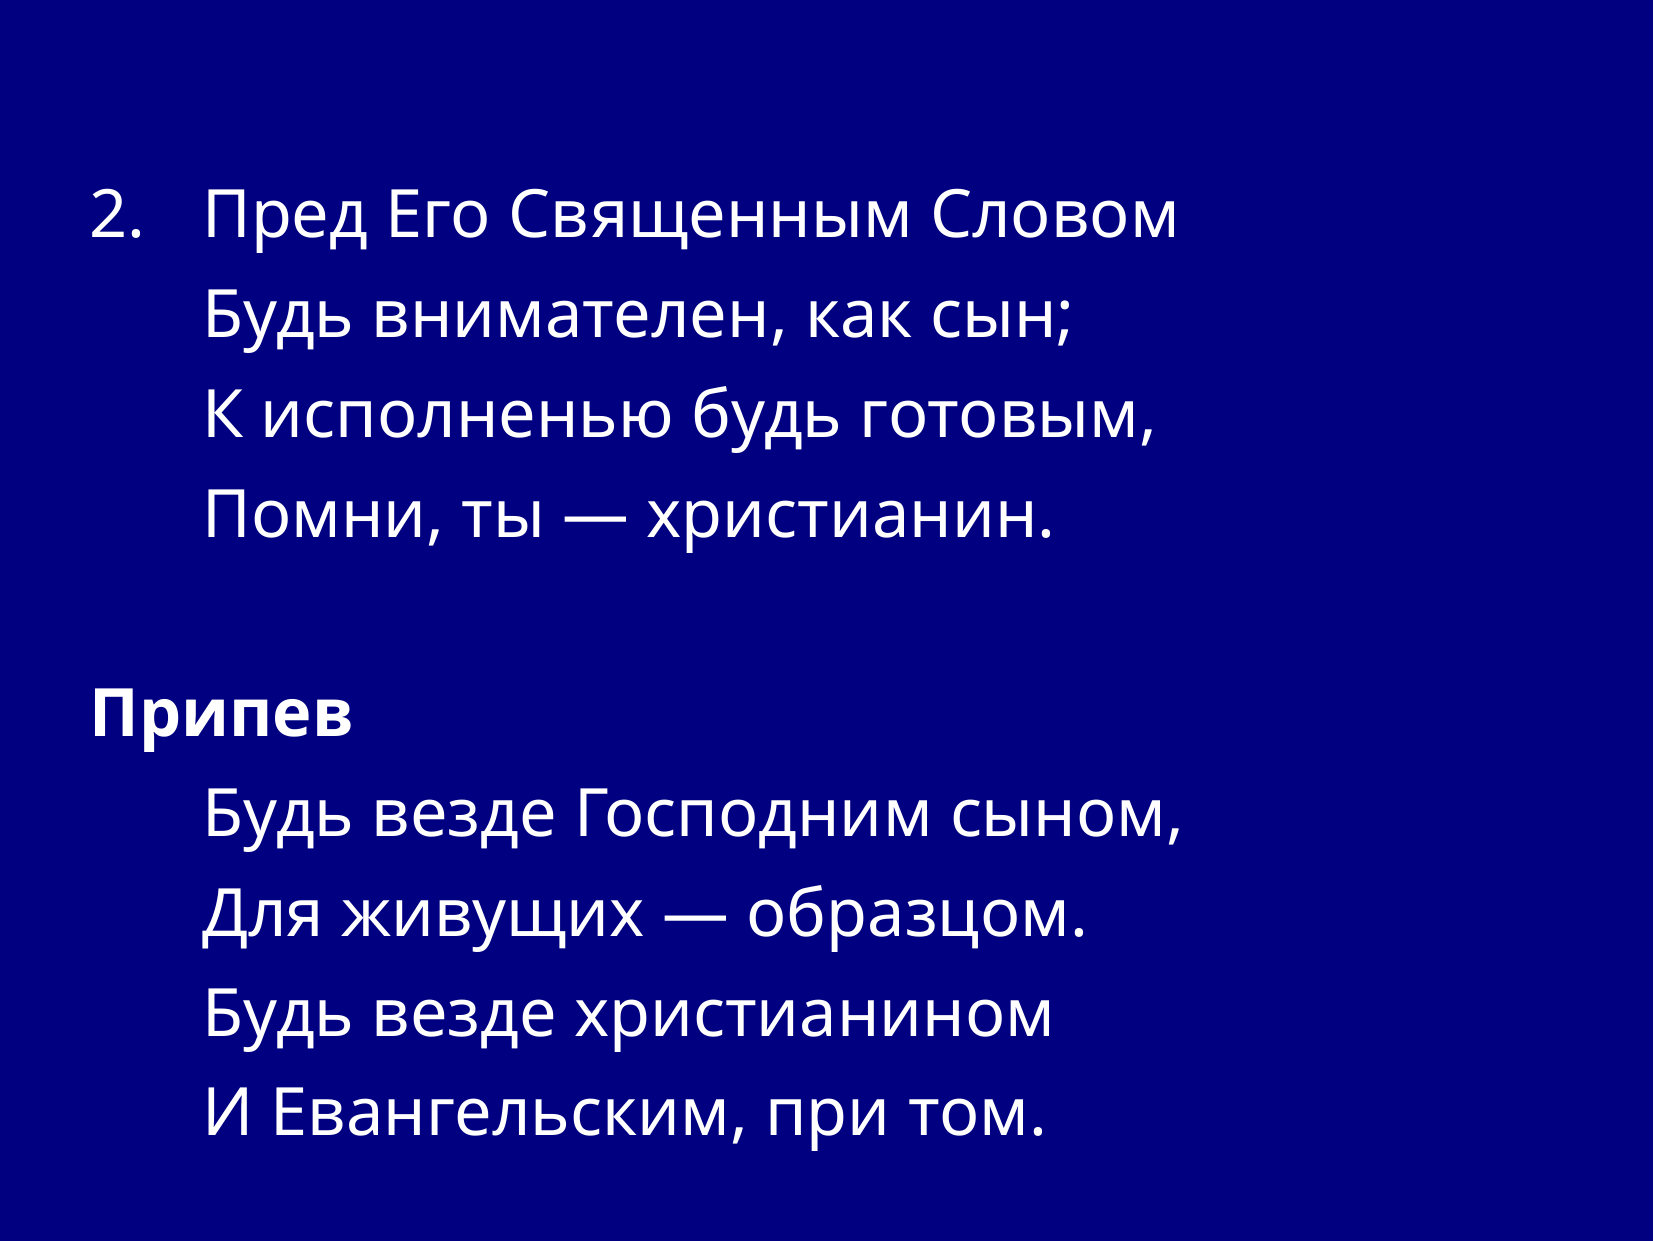

2.	Пред Его Священным Словом
	Будь внимателен, как сын;
	К исполненью будь готовым,
	Помни, ты — христианин.
Припев
	Будь везде Господним сыном,
	Для живущих — образцом.
	Будь везде христианином
	И Евангельским, при том.